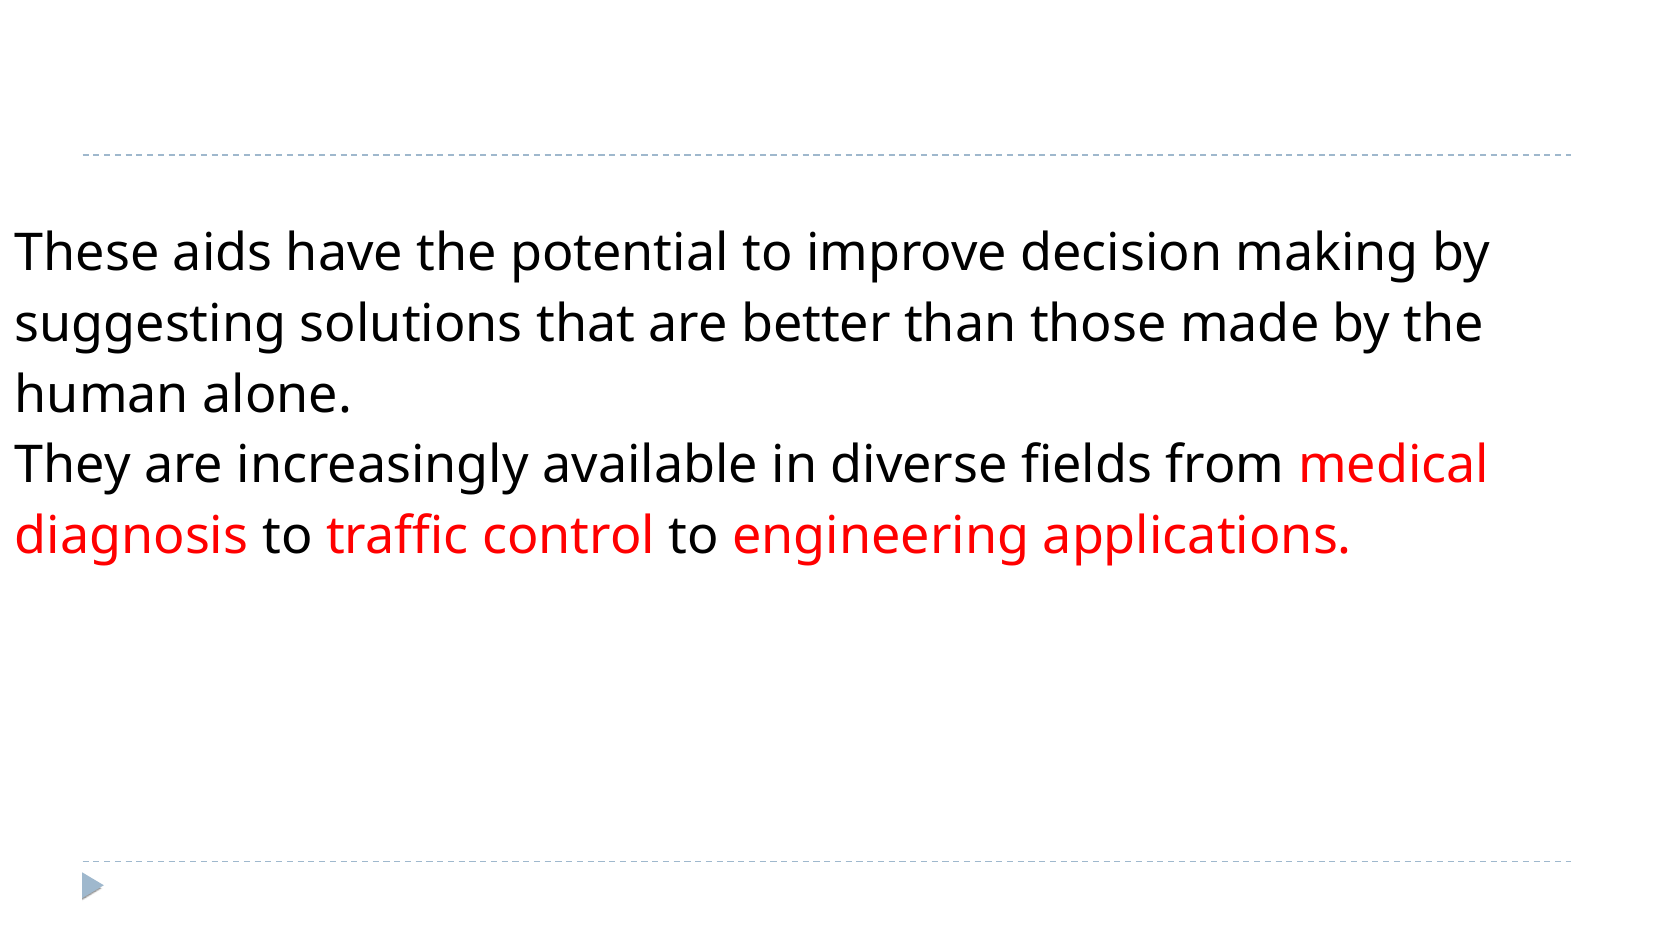

#
These aids have the potential to improve decision making by suggesting solutions that are better than those made by the human alone.
They are increasingly available in diverse fields from medical diagnosis to traffic control to engineering applications.